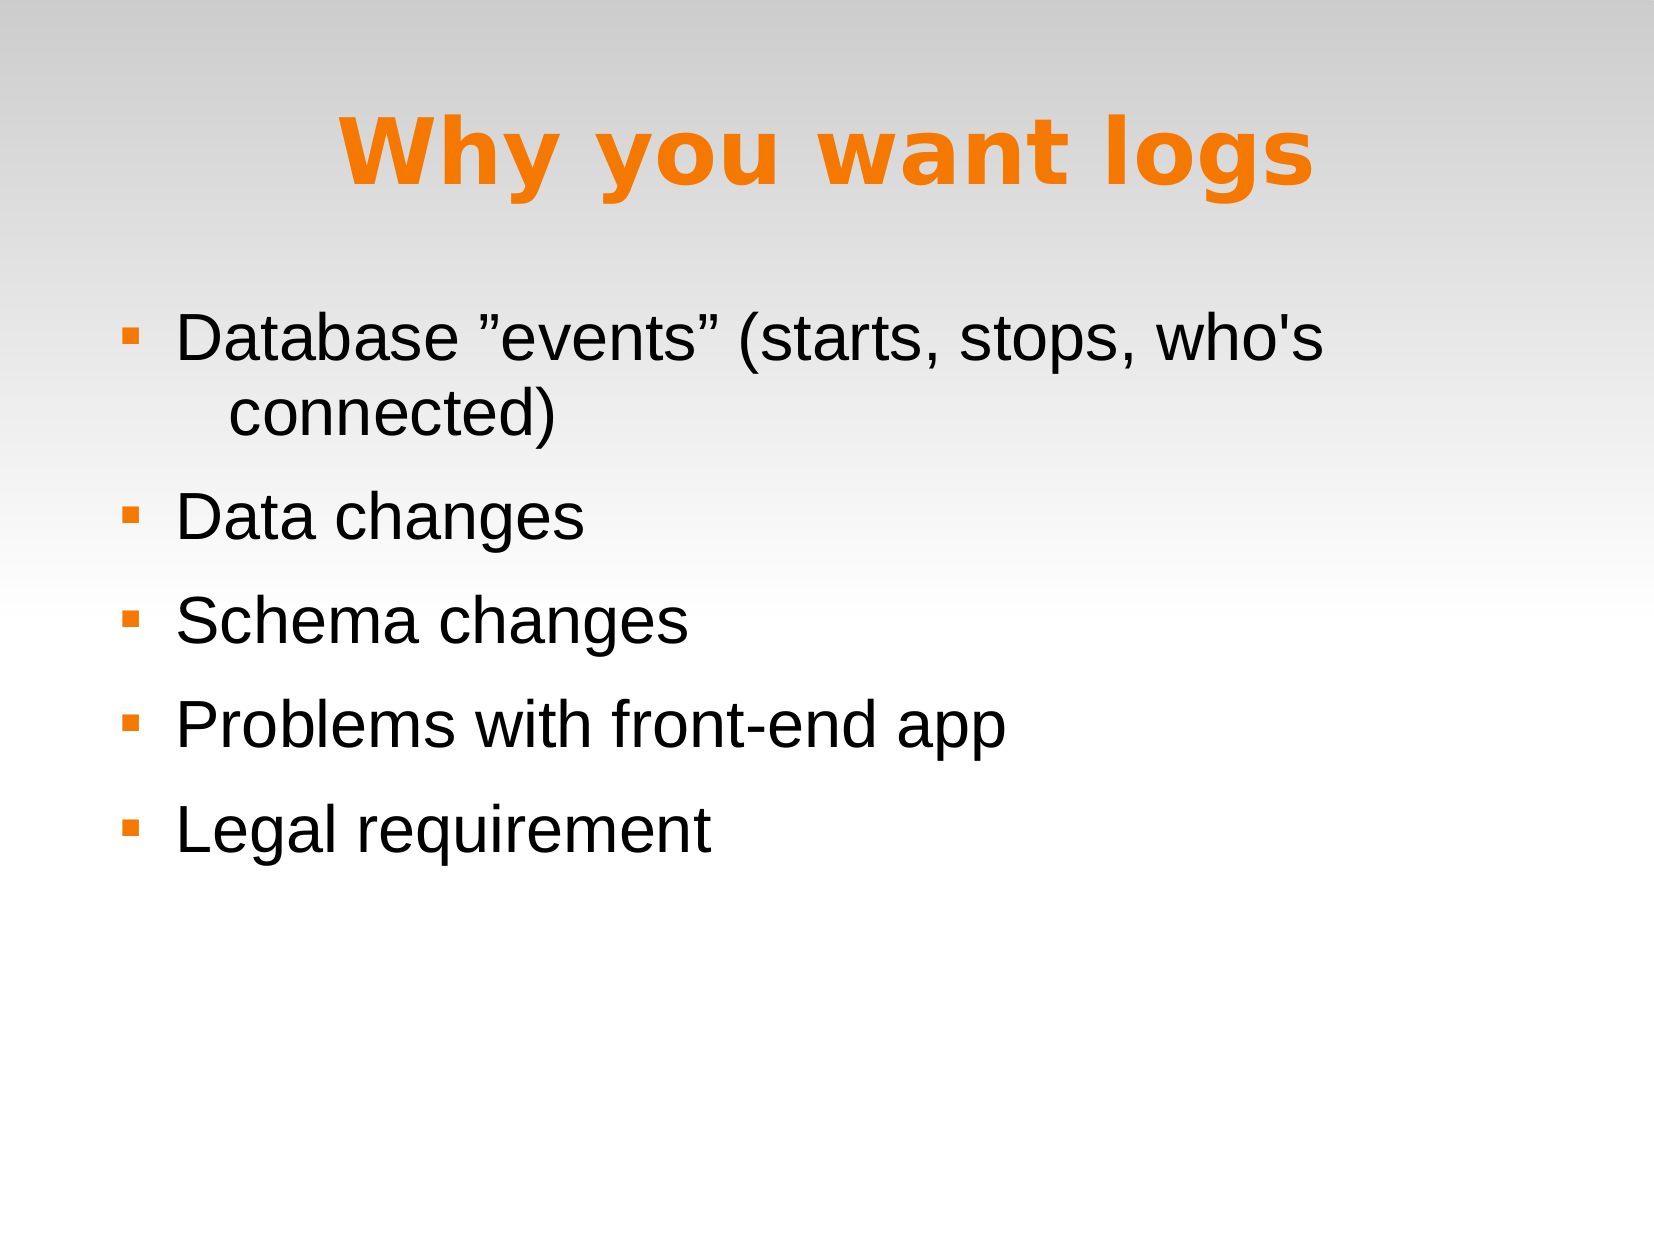

# Why you want logs
Database ”events” (starts, stops, who's connected)
Data changes
Schema changes
Problems with front-end app
Legal requirement